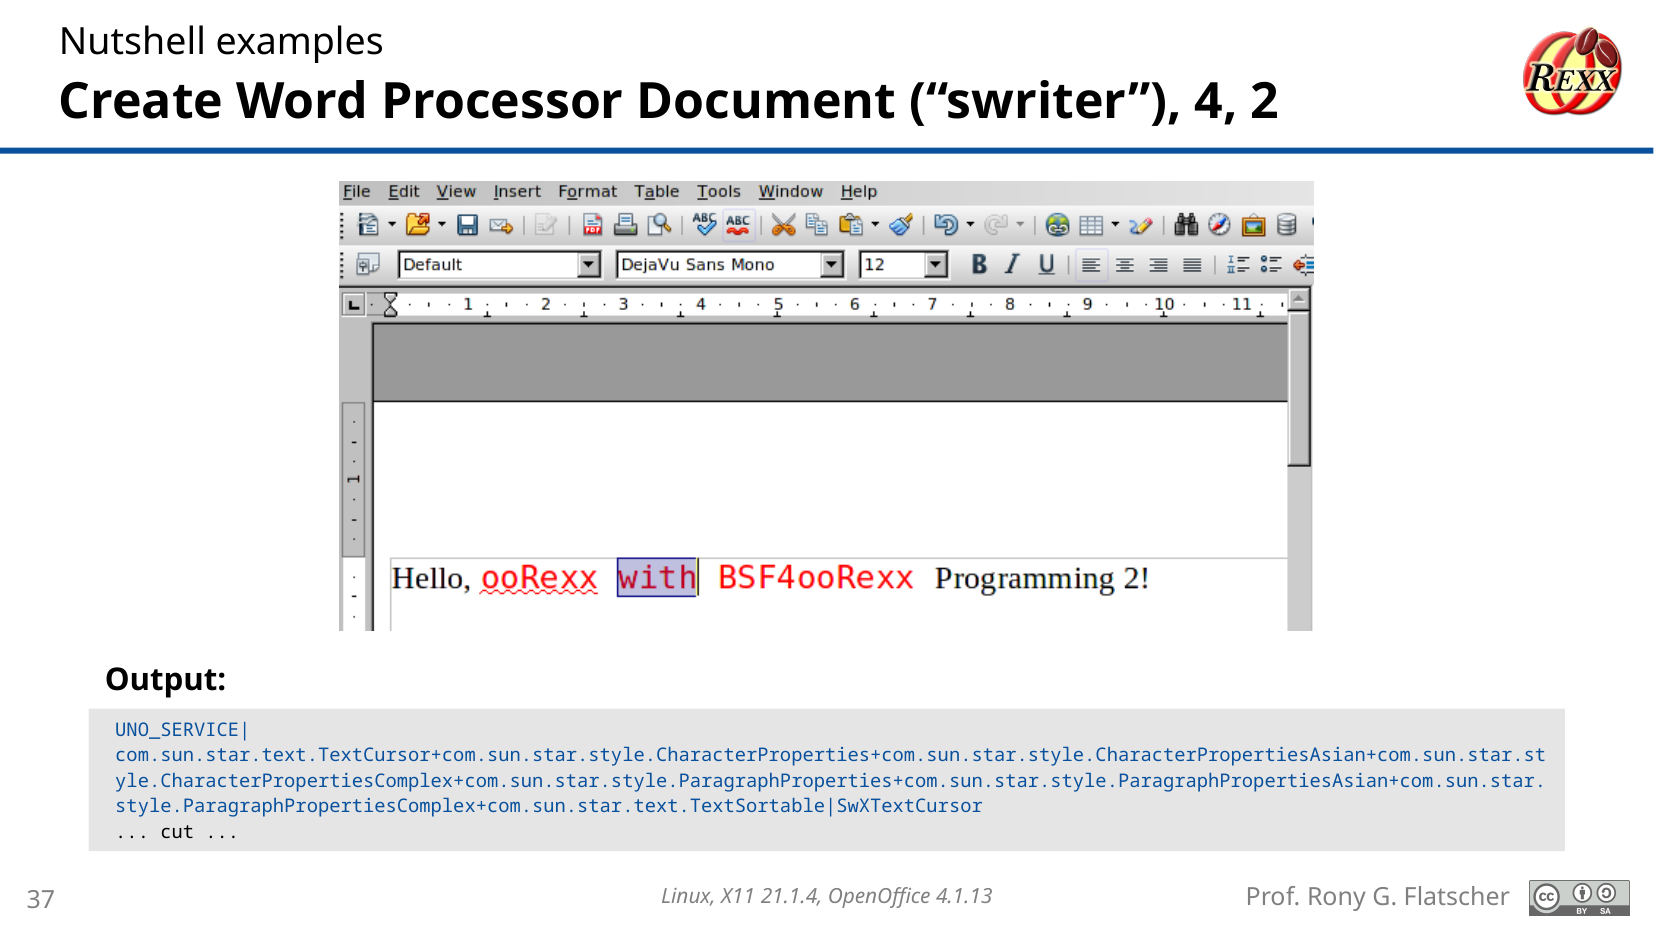

# Nutshell examples Create Word Processor Document (“swriter”), 4, 2
Output:
UNO_SERVICE|com.sun.star.text.TextCursor+com.sun.star.style.CharacterProperties+com.sun.star.style.CharacterPropertiesAsian+com.sun.star.style.CharacterPropertiesComplex+com.sun.star.style.ParagraphProperties+com.sun.star.style.ParagraphPropertiesAsian+com.sun.star.style.ParagraphPropertiesComplex+com.sun.star.text.TextSortable|SwXTextCursor
... cut ...
Linux, X11 21.1.4, OpenOffice 4.1.13